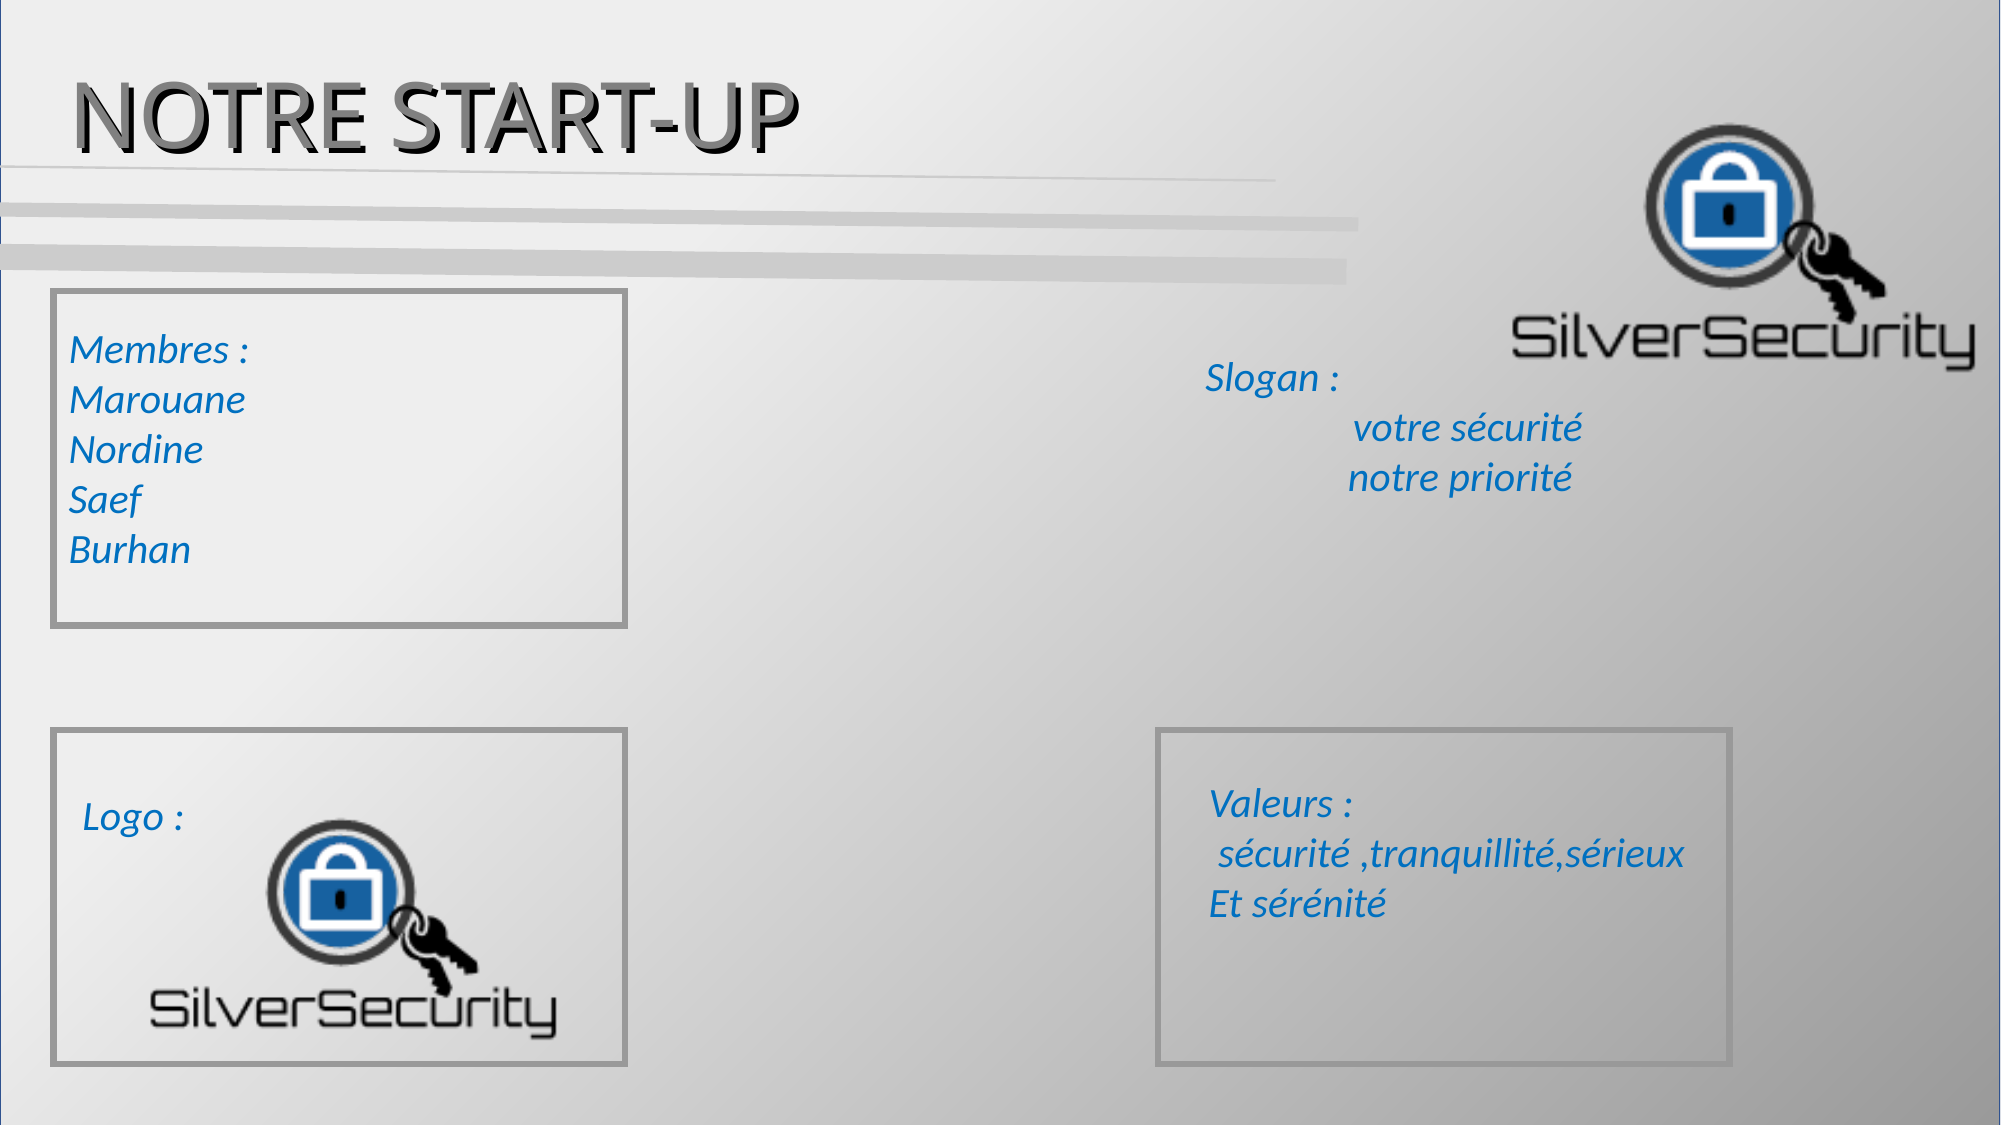

NOTRE START-UP
Membres : 					Marouane					Nordine						Saef							Burhan
Slogan :								votre sécurité notre priorité
Valeurs : sécurité ,tranquillité,sérieux
Et sérénité
Logo :